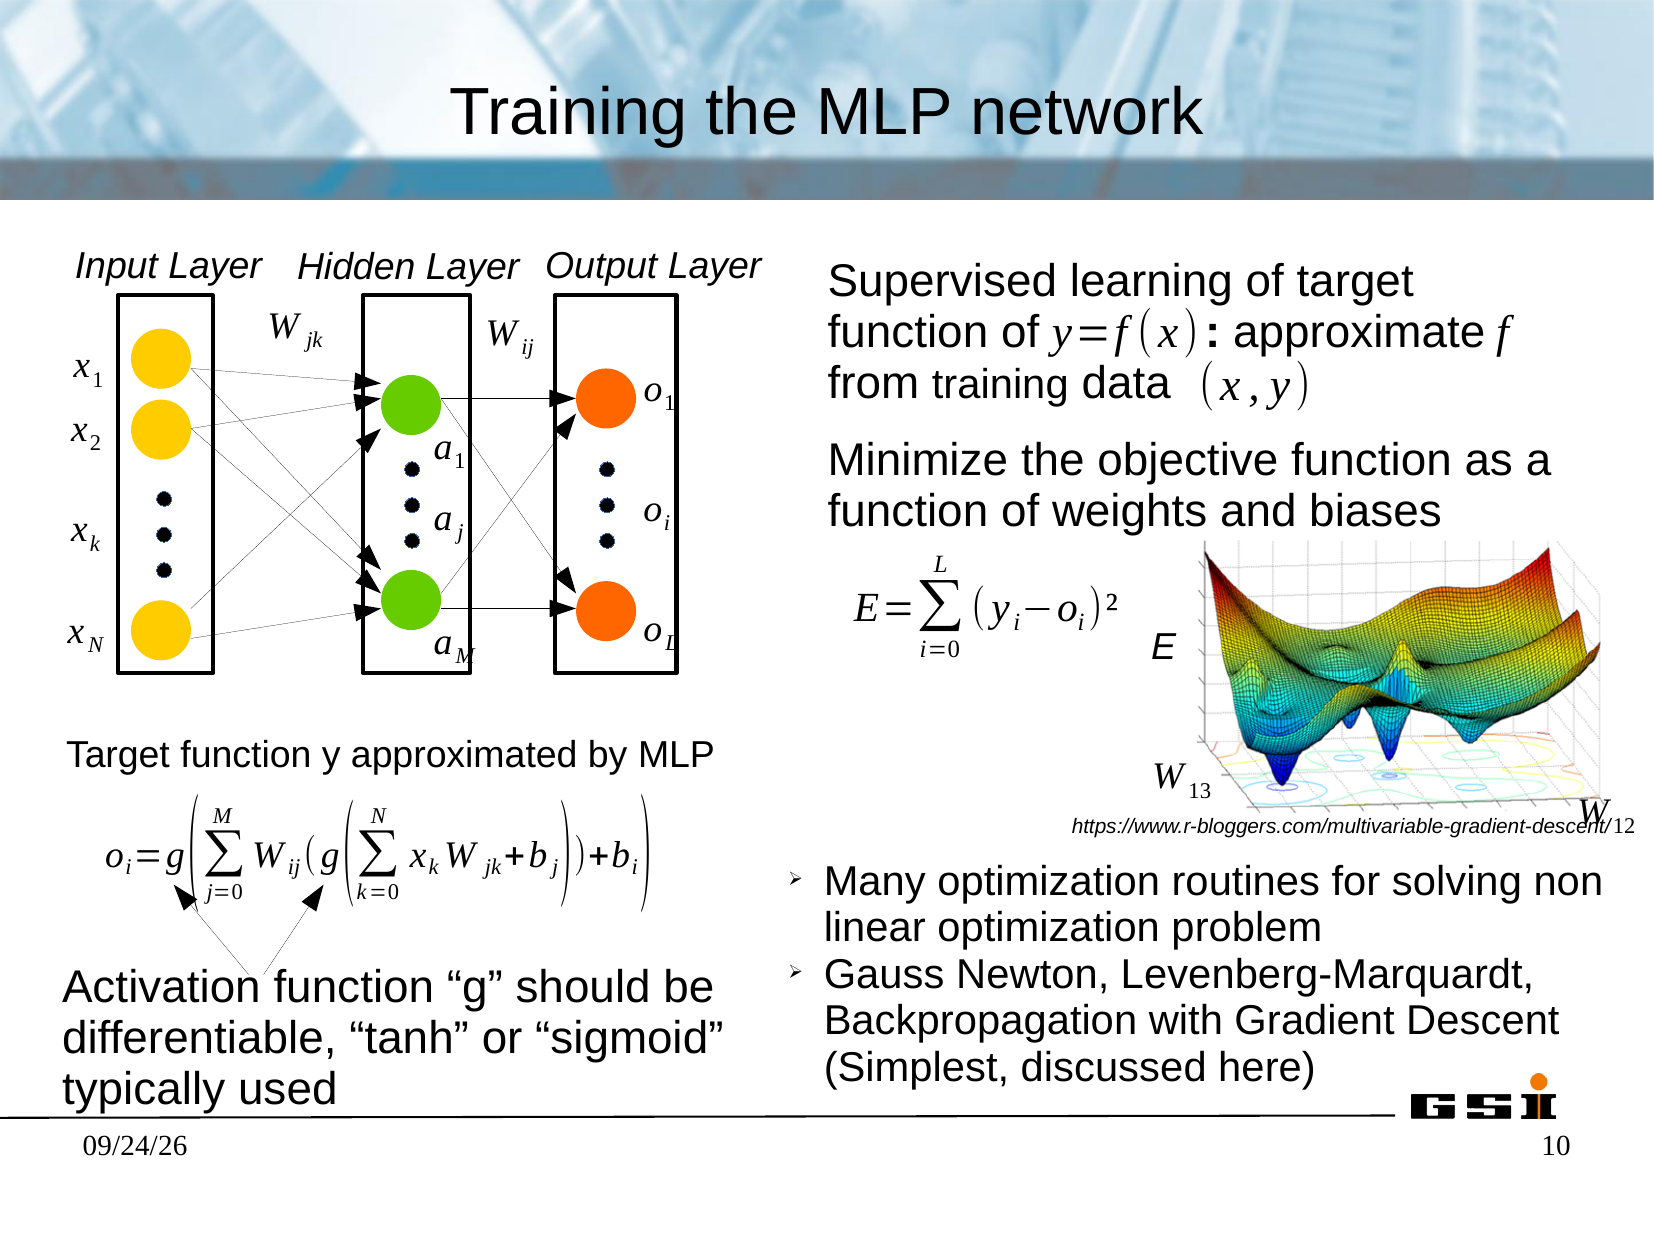

# Training the MLP network
Output Layer
Input Layer
Hidden Layer
Supervised learning of target function of : approximate from training data
Minimize the objective function as a function of weights and biases
E
Target function y approximated by MLP
https://www.r-bloggers.com/multivariable-gradient-descent/
Many optimization routines for solving non linear optimization problem
Gauss Newton, Levenberg-Marquardt, Backpropagation with Gradient Descent (Simplest, discussed here)
Activation function “g” should be differentiable, “tanh” or “sigmoid” typically used
10